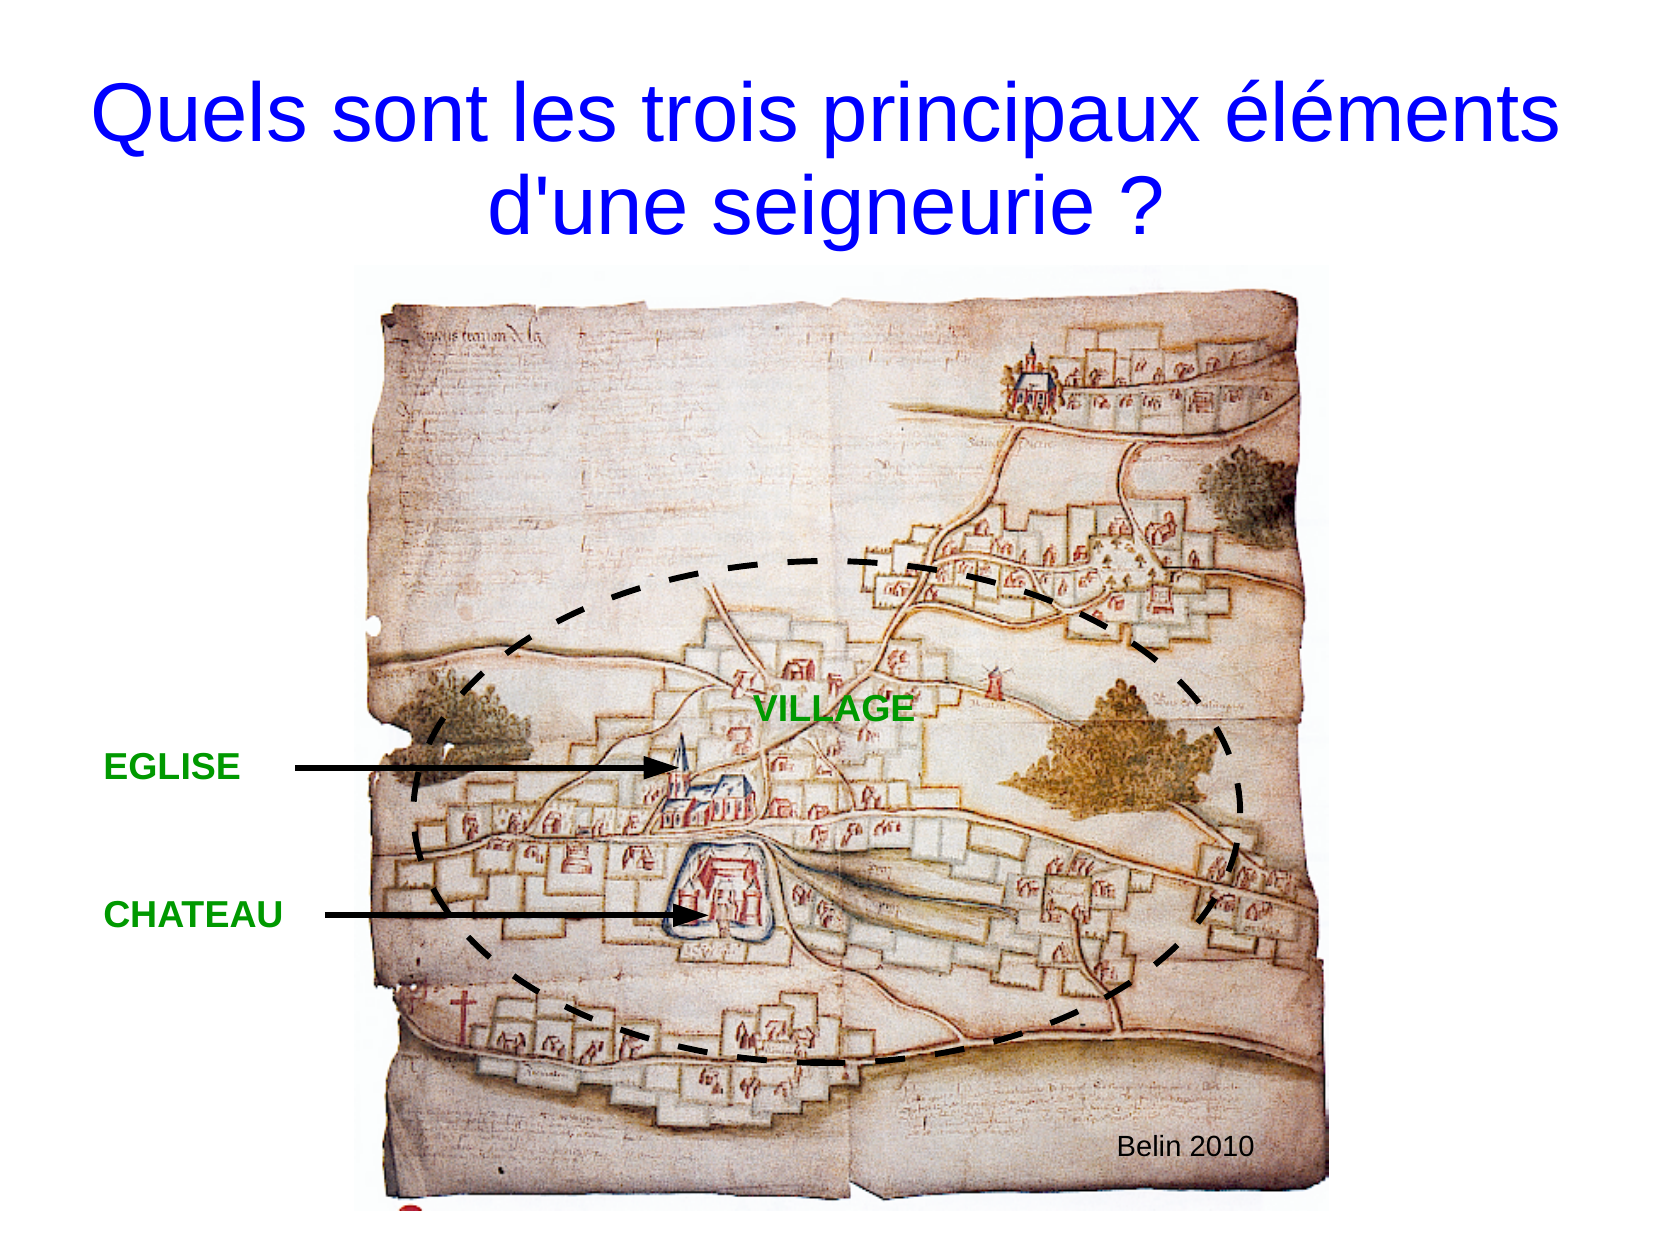

Quels sont les trois principaux éléments d'une seigneurie ?
VILLAGE
EGLISE
CHATEAU
Belin 2010